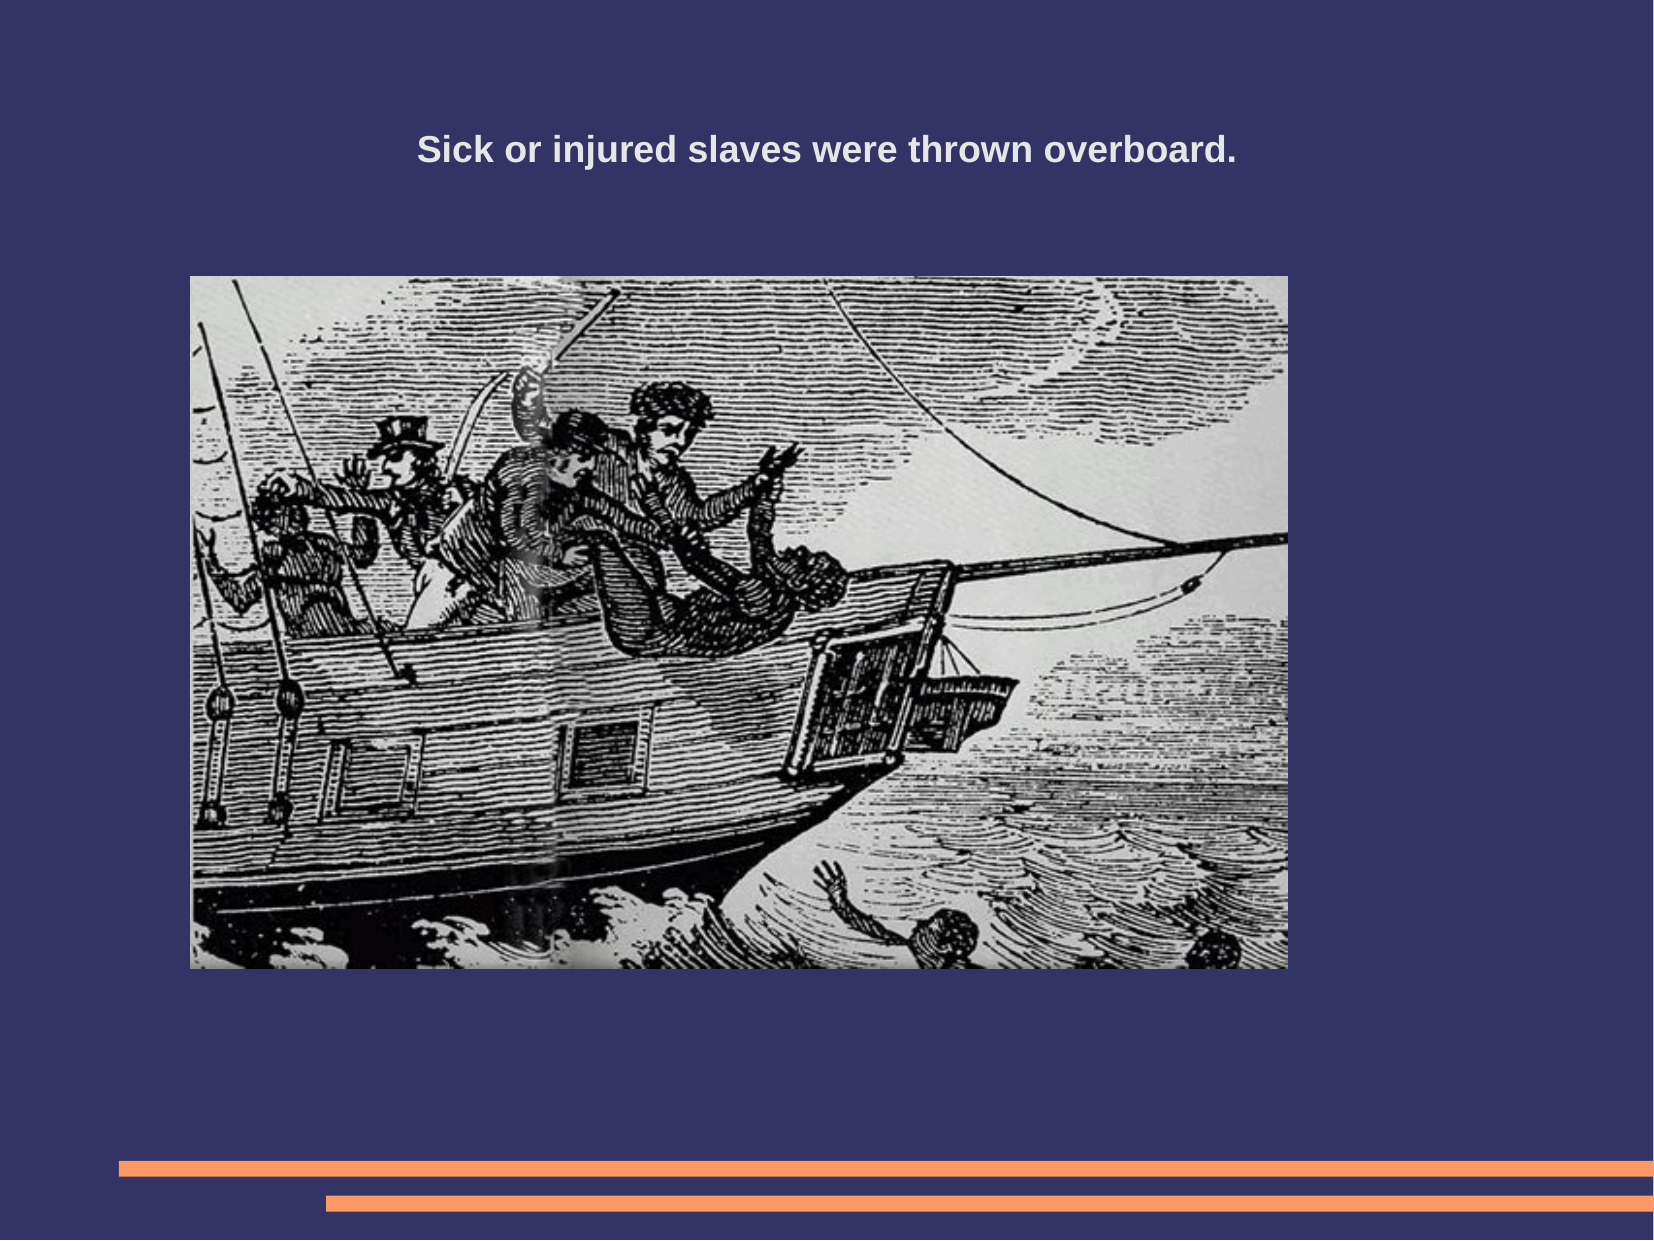

# Sick or injured slaves were thrown overboard.